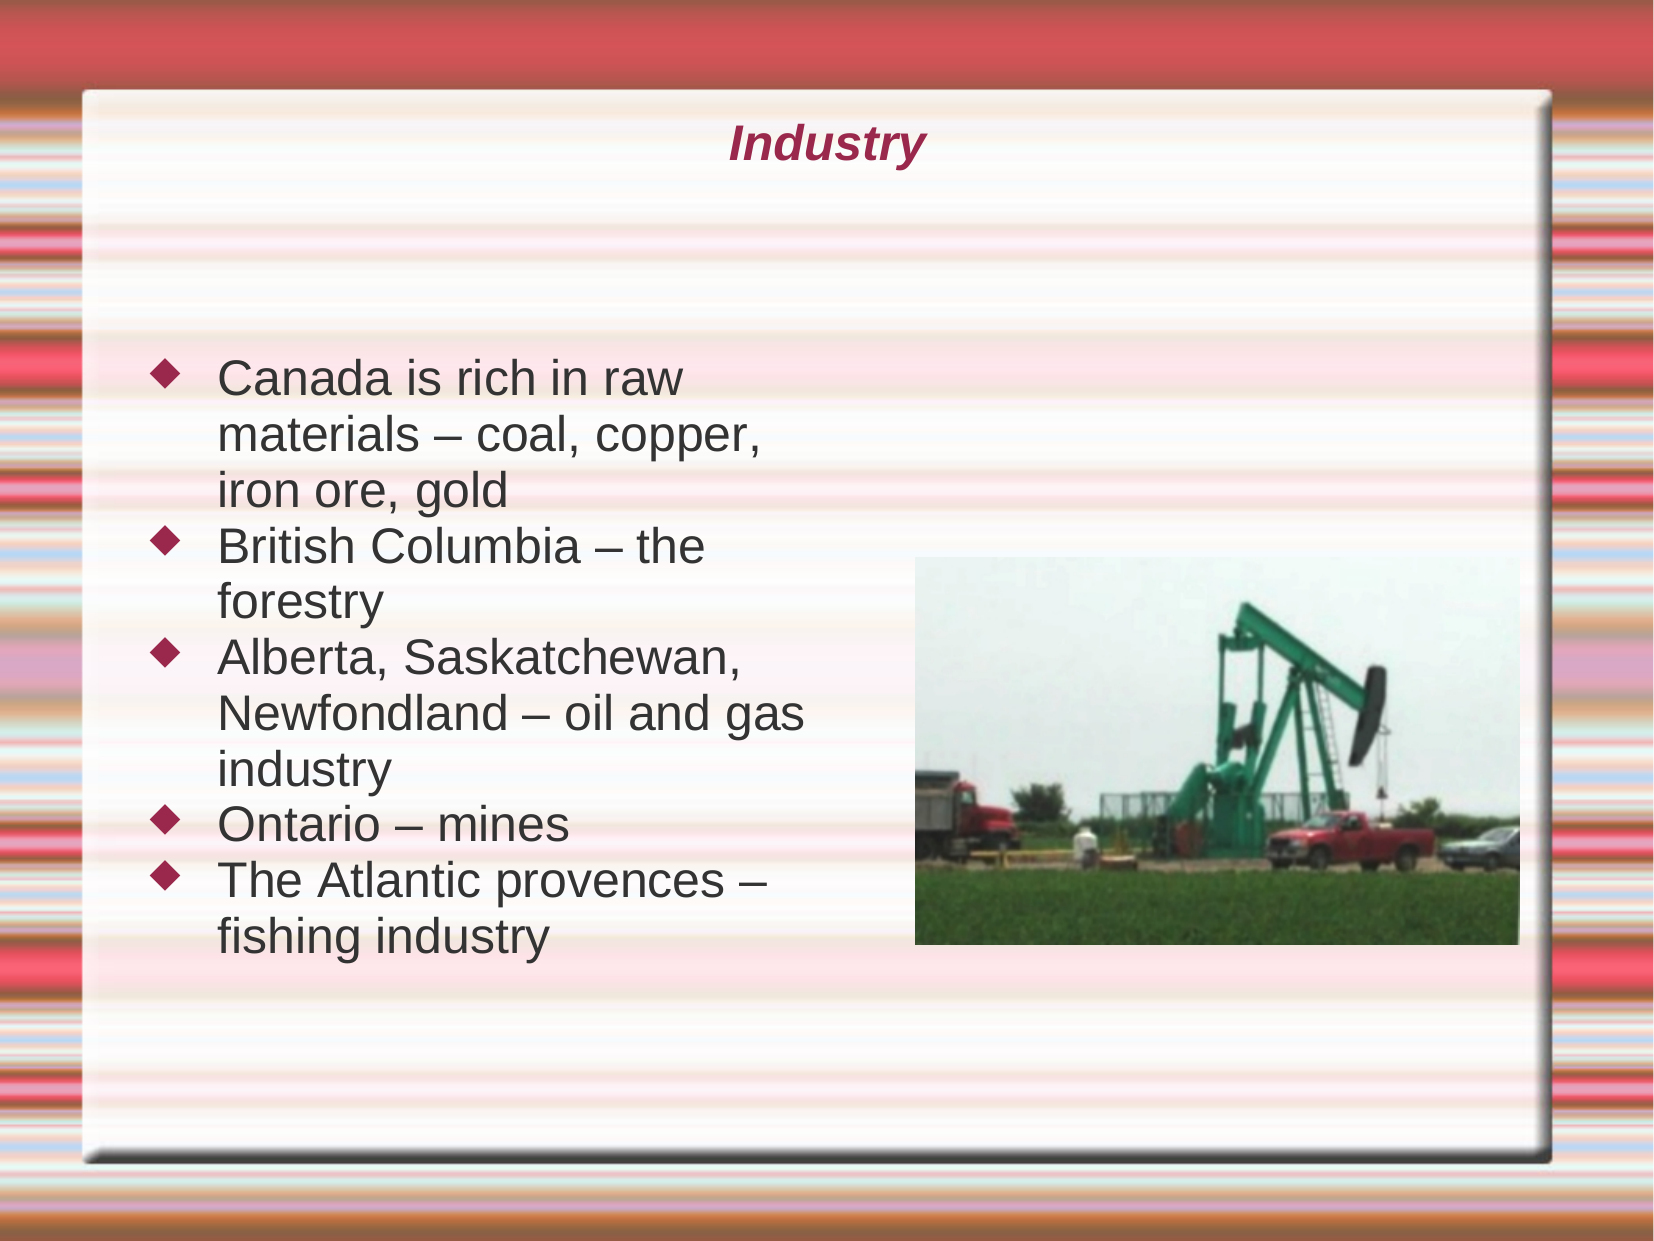

# Industry
Canada is rich in raw materials – coal, copper, iron ore, gold
British Columbia – the forestry
Alberta, Saskatchewan, Newfondland – oil and gas industry
Ontario – mines
The Atlantic provences – fishing industry